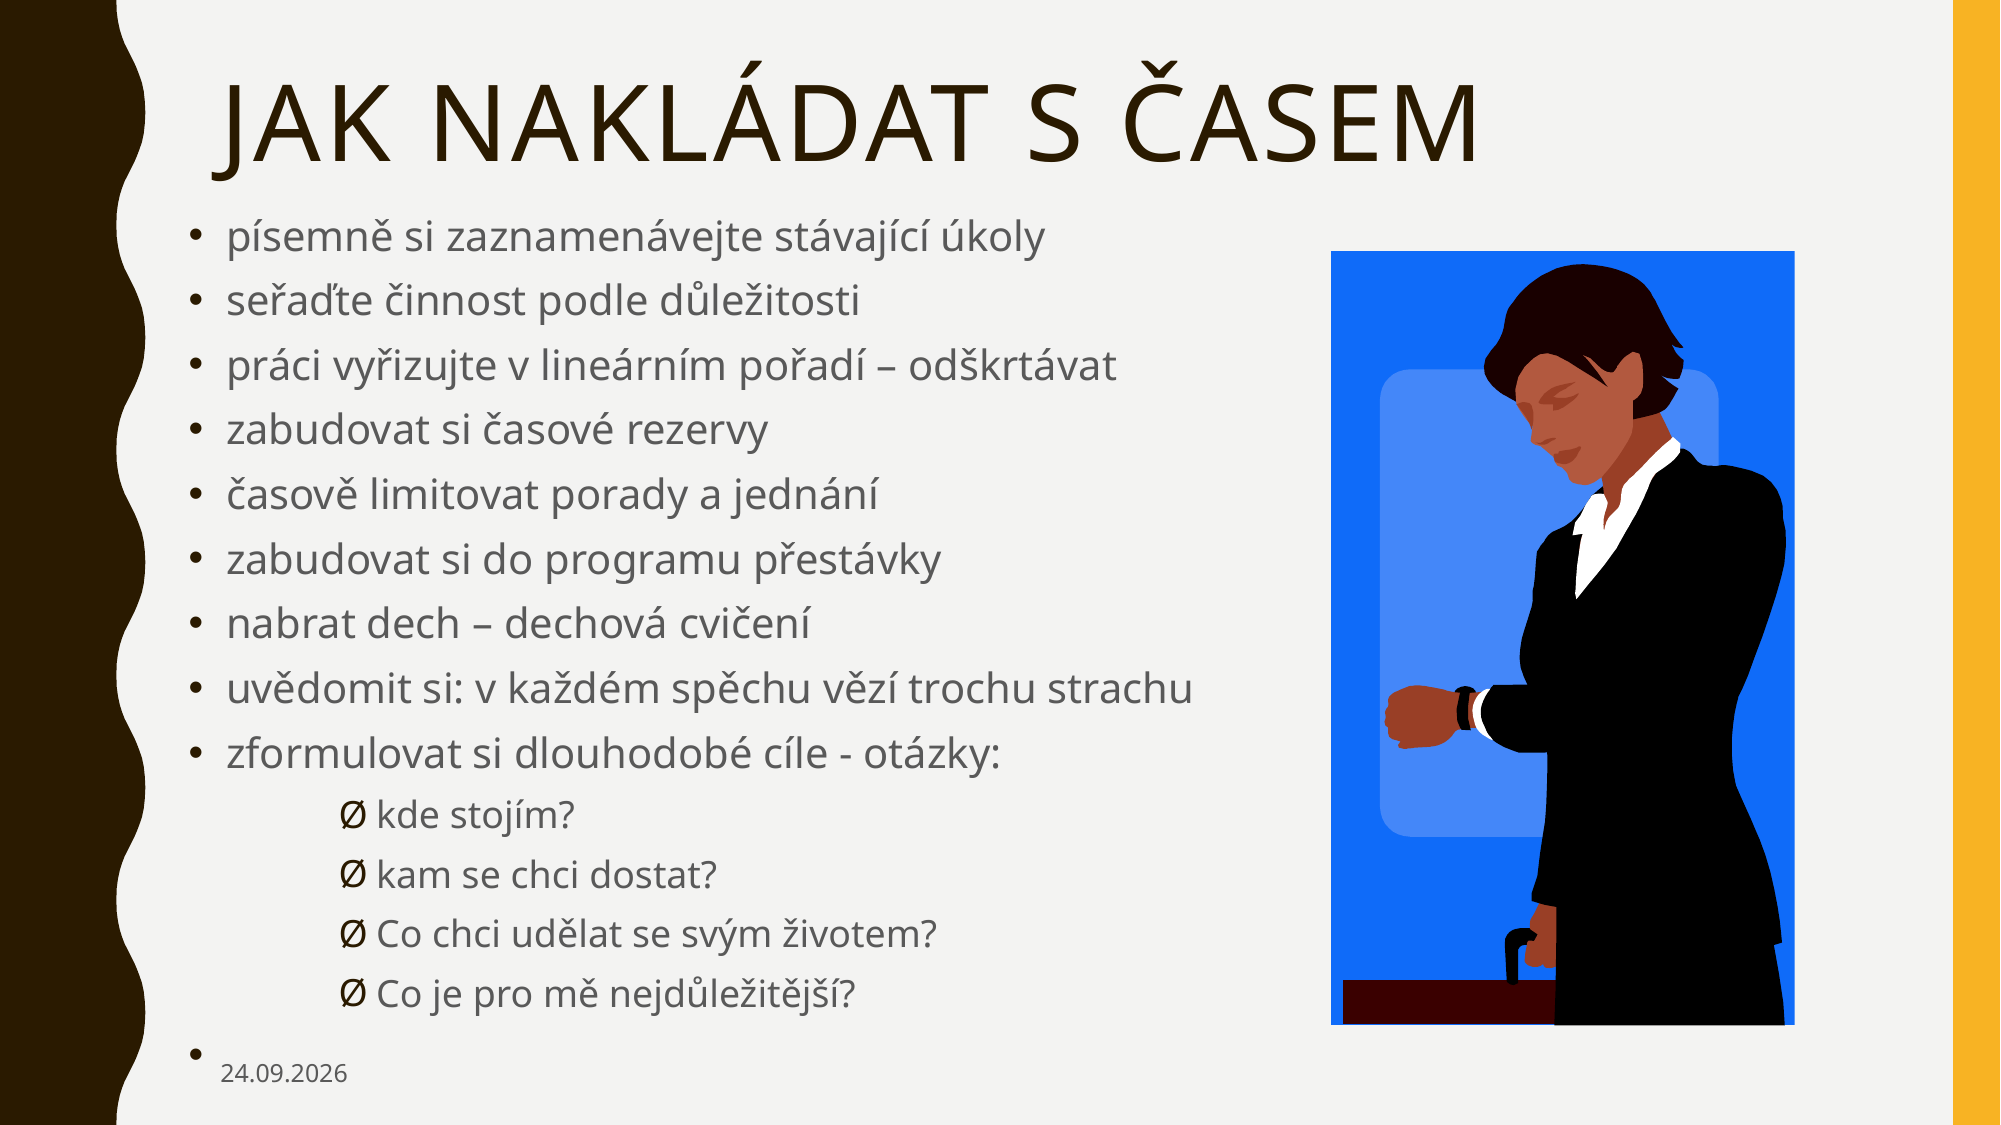

# Jak nakládat s časem
písemně si zaznamenávejte stávající úkoly
seřaďte činnost podle důležitosti
práci vyřizujte v lineárním pořadí – odškrtávat
zabudovat si časové rezervy
časově limitovat porady a jednání
zabudovat si do programu přestávky
nabrat dech – dechová cvičení
uvědomit si: v každém spěchu vězí trochu strachu
zformulovat si dlouhodobé cíle - otázky:
kde stojím?
kam se chci dostat?
Co chci udělat se svým životem?
Co je pro mě nejdůležitější?